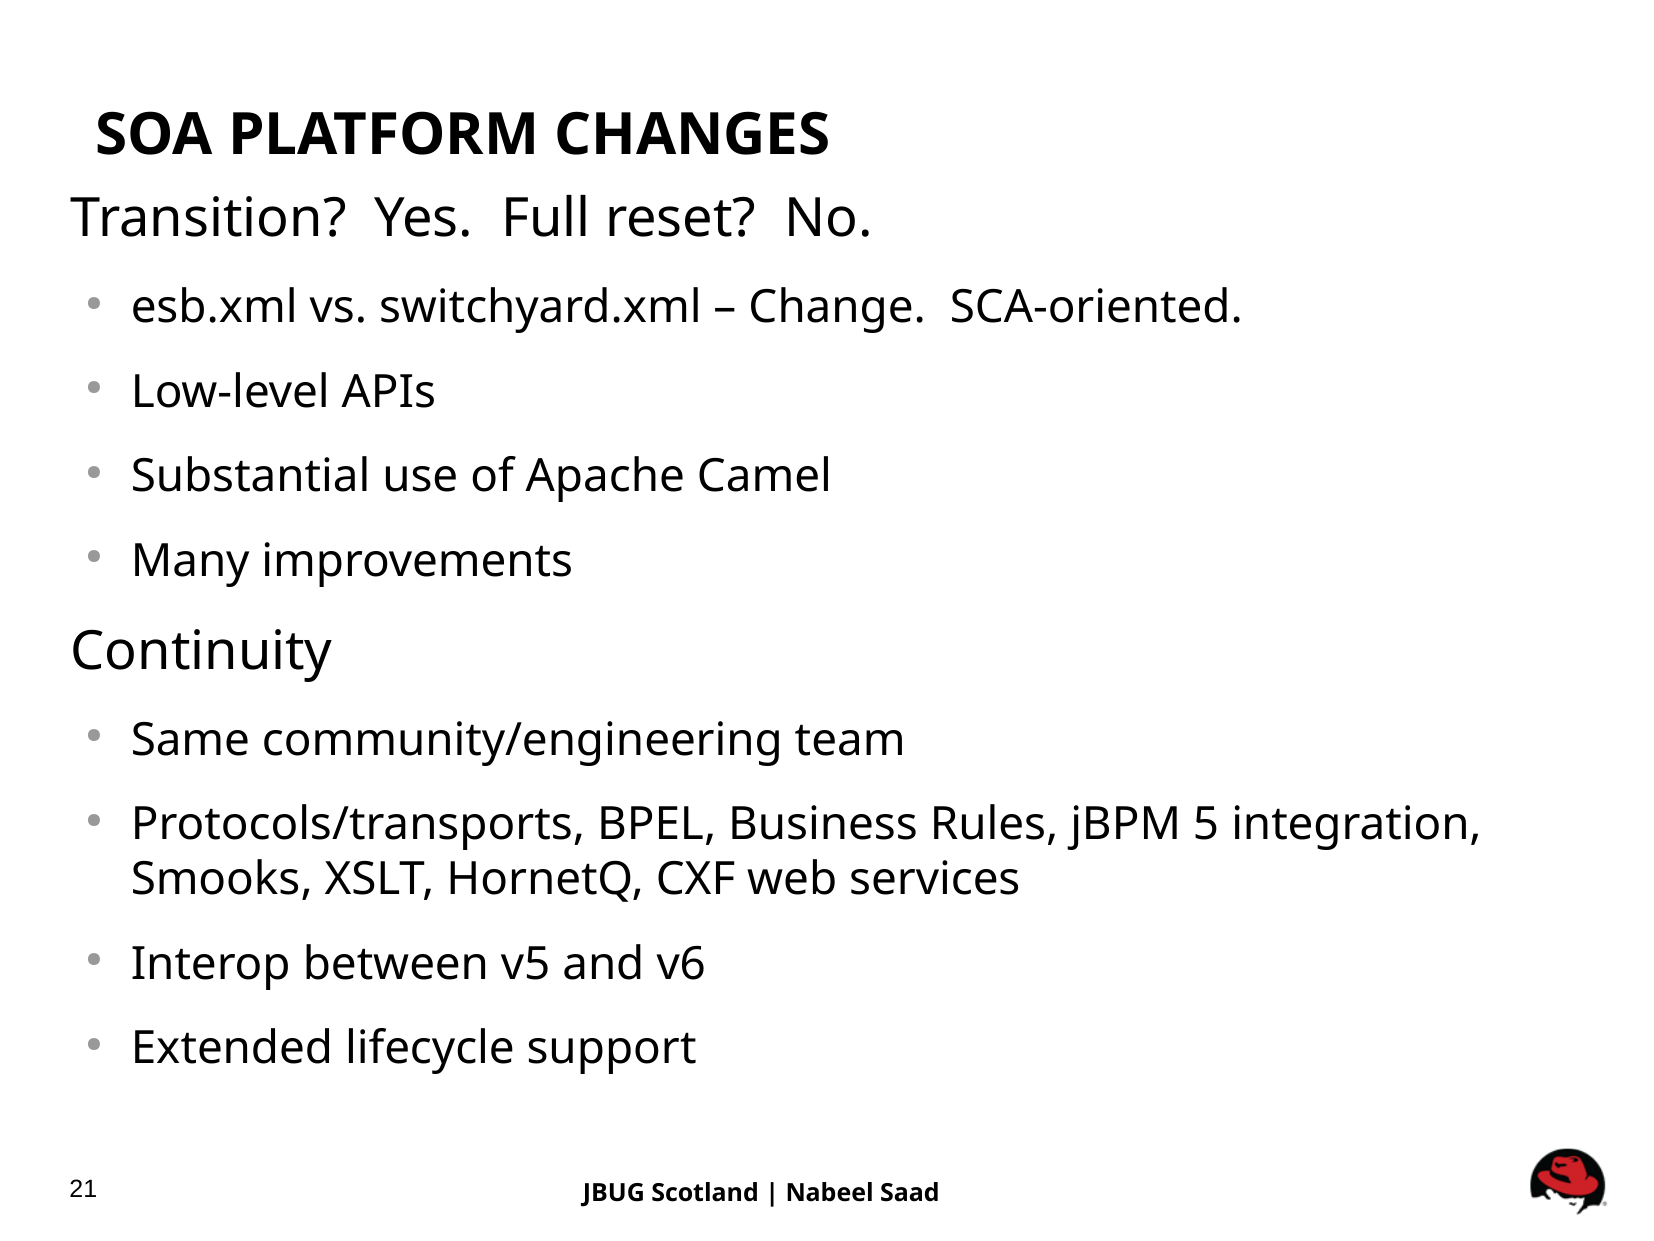

SOA PLATFORM CHANGES
# Transition? Yes. Full reset? No.
esb.xml vs. switchyard.xml – Change. SCA-oriented.
Low-level APIs
Substantial use of Apache Camel
Many improvements
Continuity
Same community/engineering team
Protocols/transports, BPEL, Business Rules, jBPM 5 integration, Smooks, XSLT, HornetQ, CXF web services
Interop between v5 and v6
Extended lifecycle support